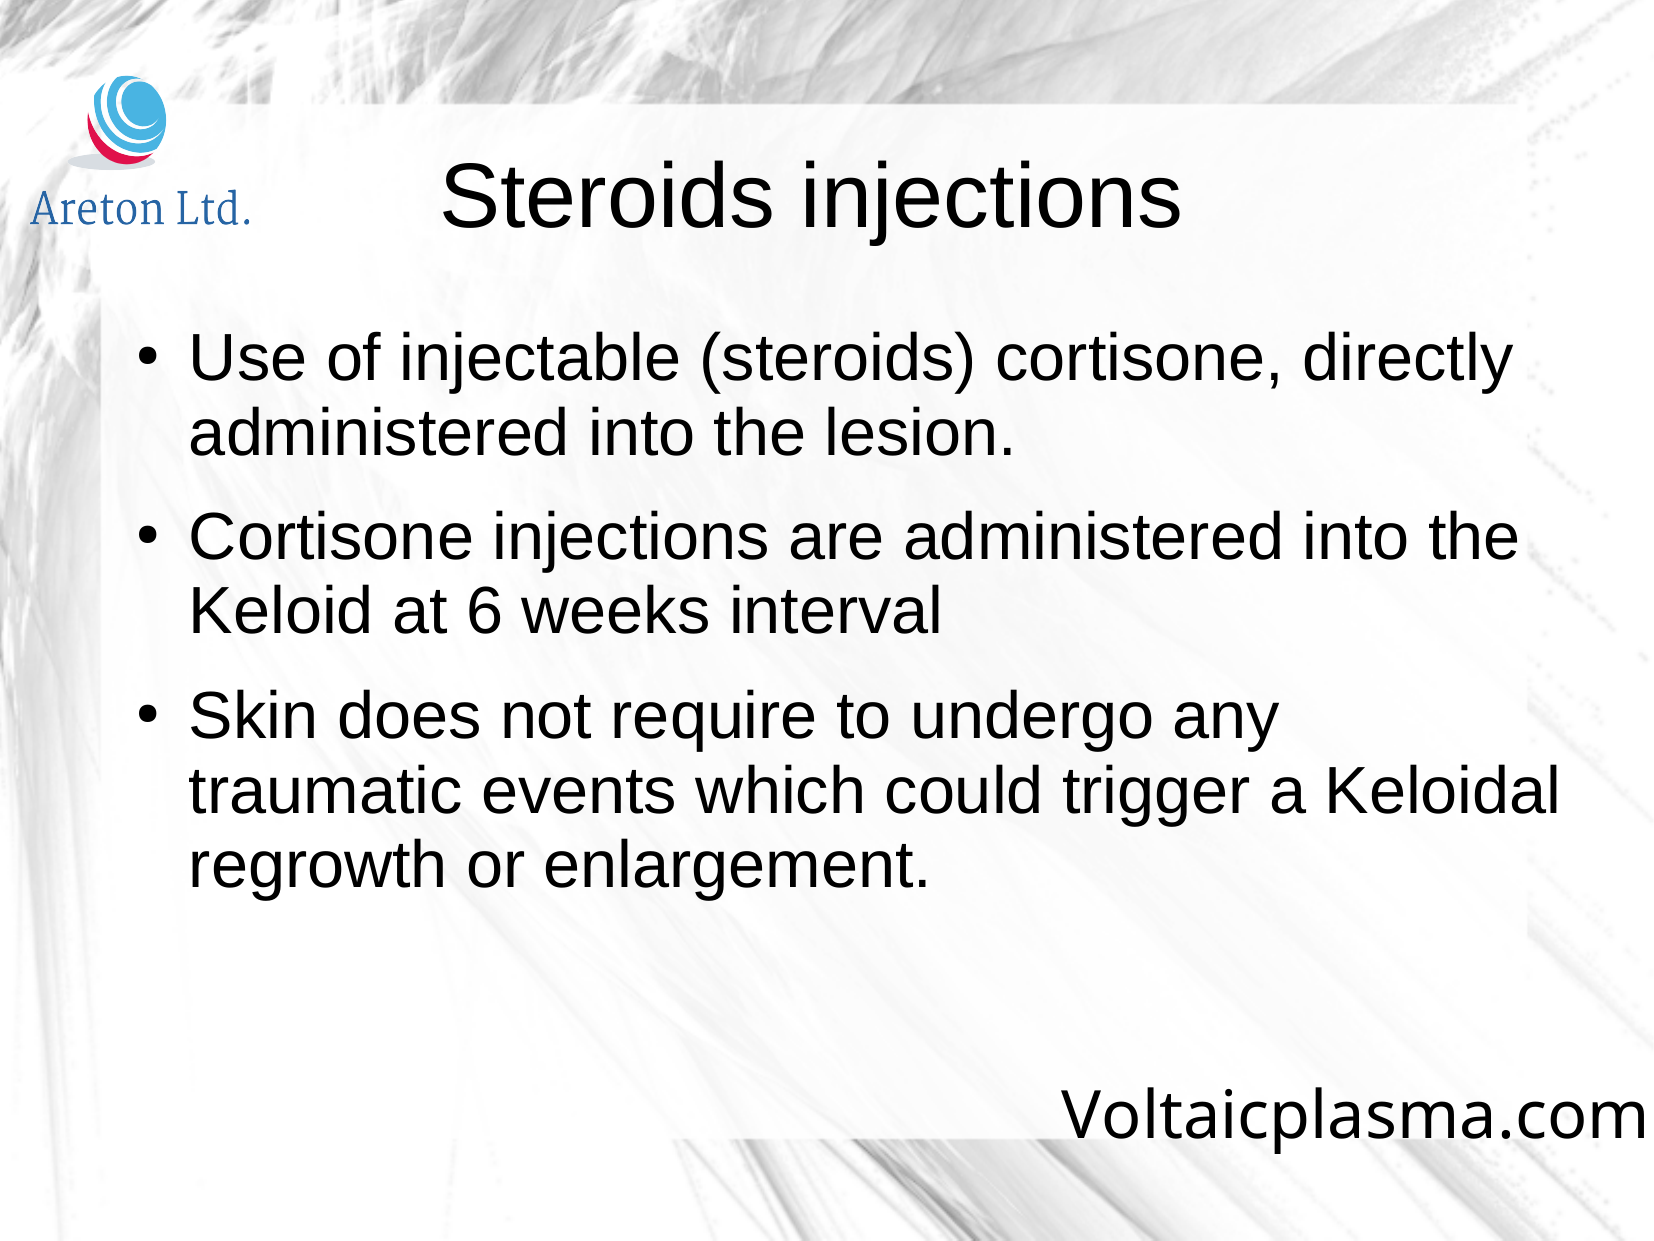

# Steroids injections
Use of injectable (steroids) cortisone, directly administered into the lesion.
Cortisone injections are administered into the Keloid at 6 weeks interval
Skin does not require to undergo any traumatic events which could trigger a Keloidal regrowth or enlargement.
Voltaicplasma.com